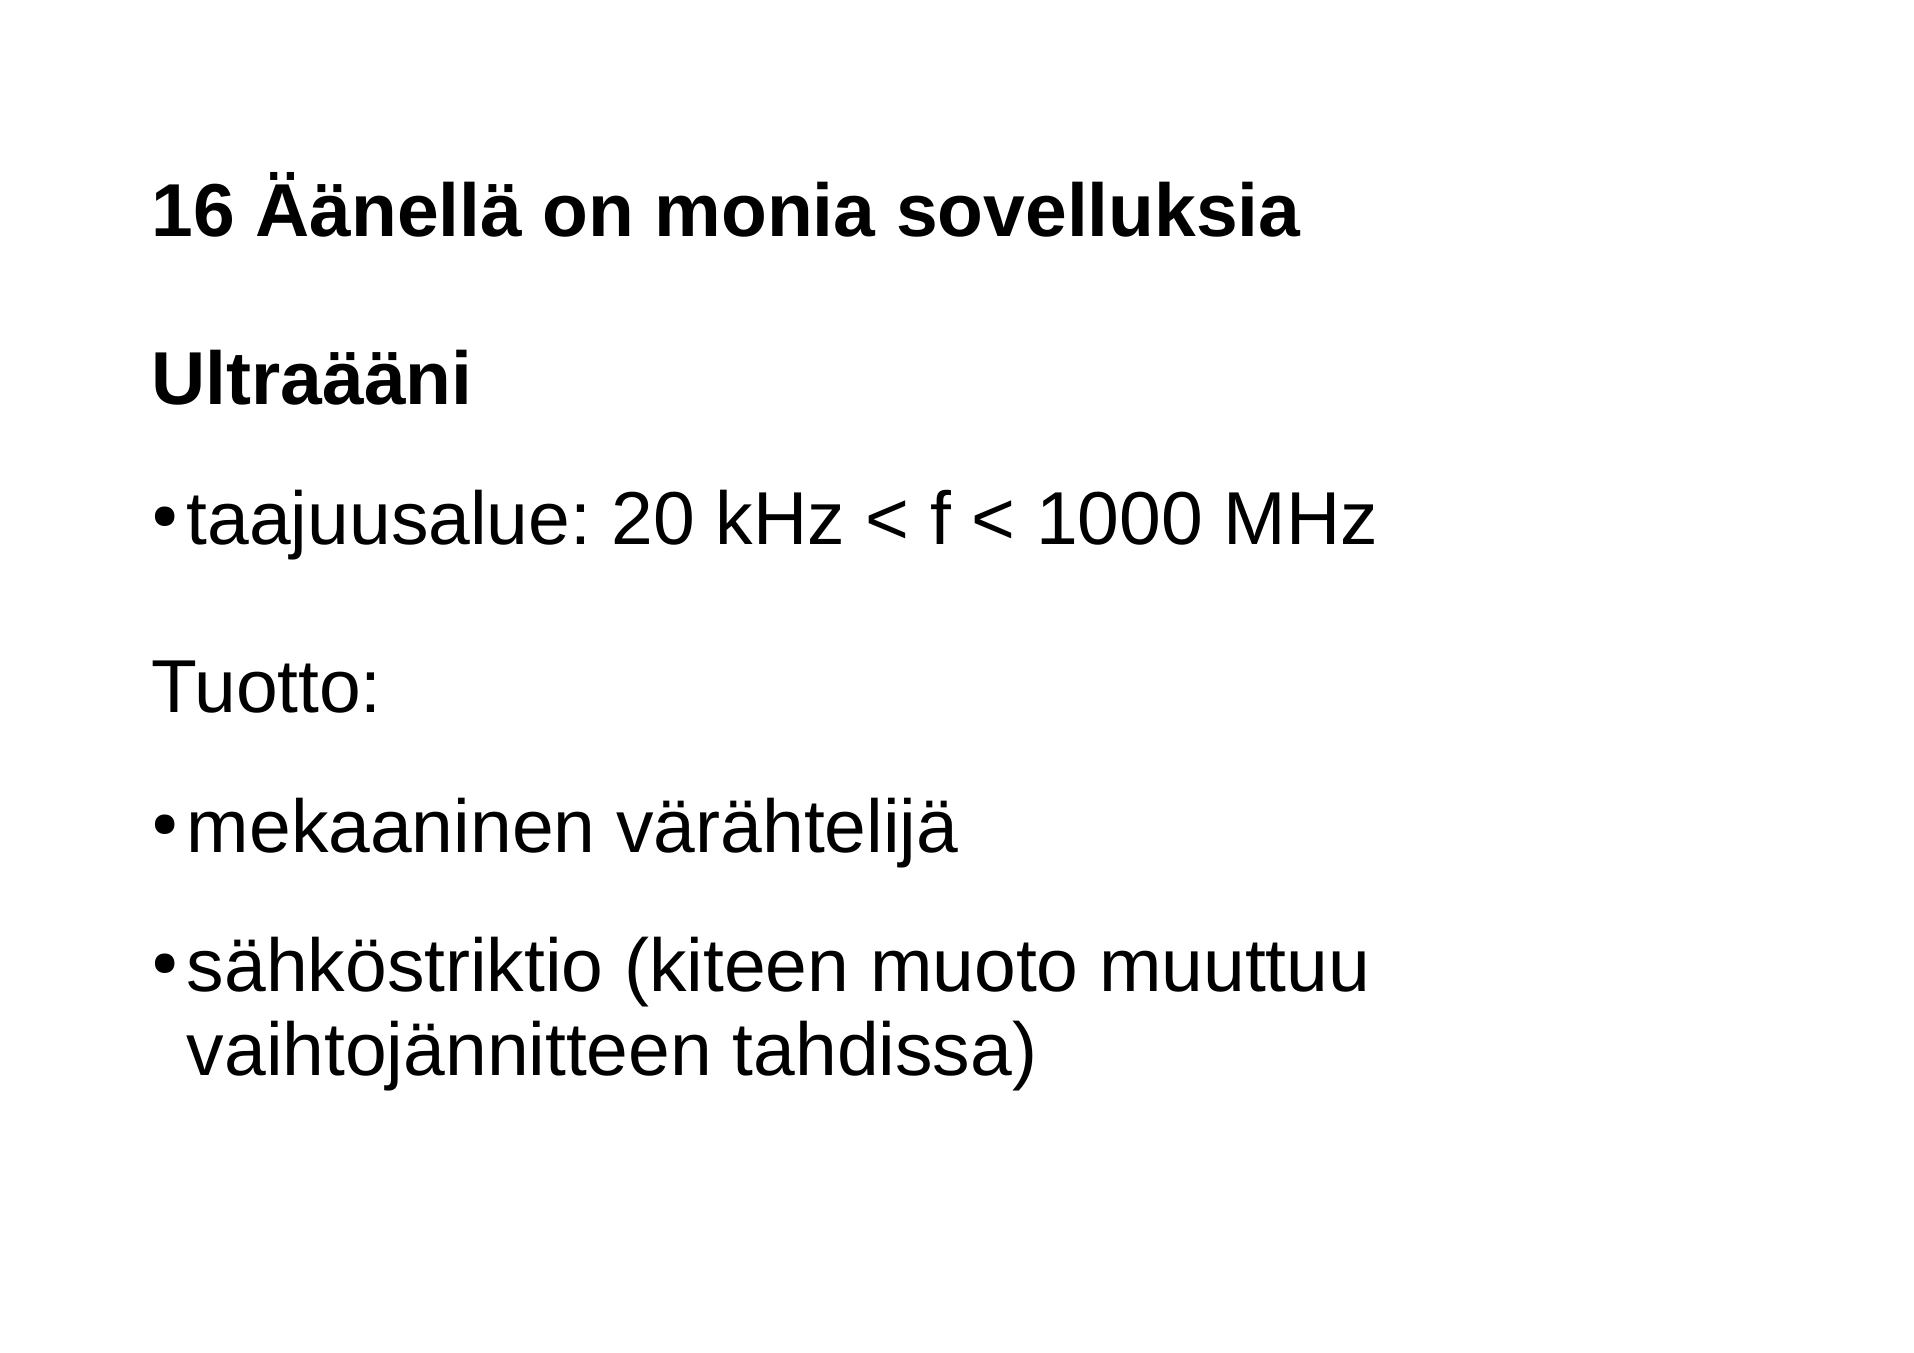

16 Äänellä on monia sovelluksia
Ultraääni
taajuusalue: 20 kHz < f < 1000 MHz
Tuotto:
mekaaninen värähtelijä
sähköstriktio (kiteen muoto muuttuu vaihtojännitteen tahdissa)